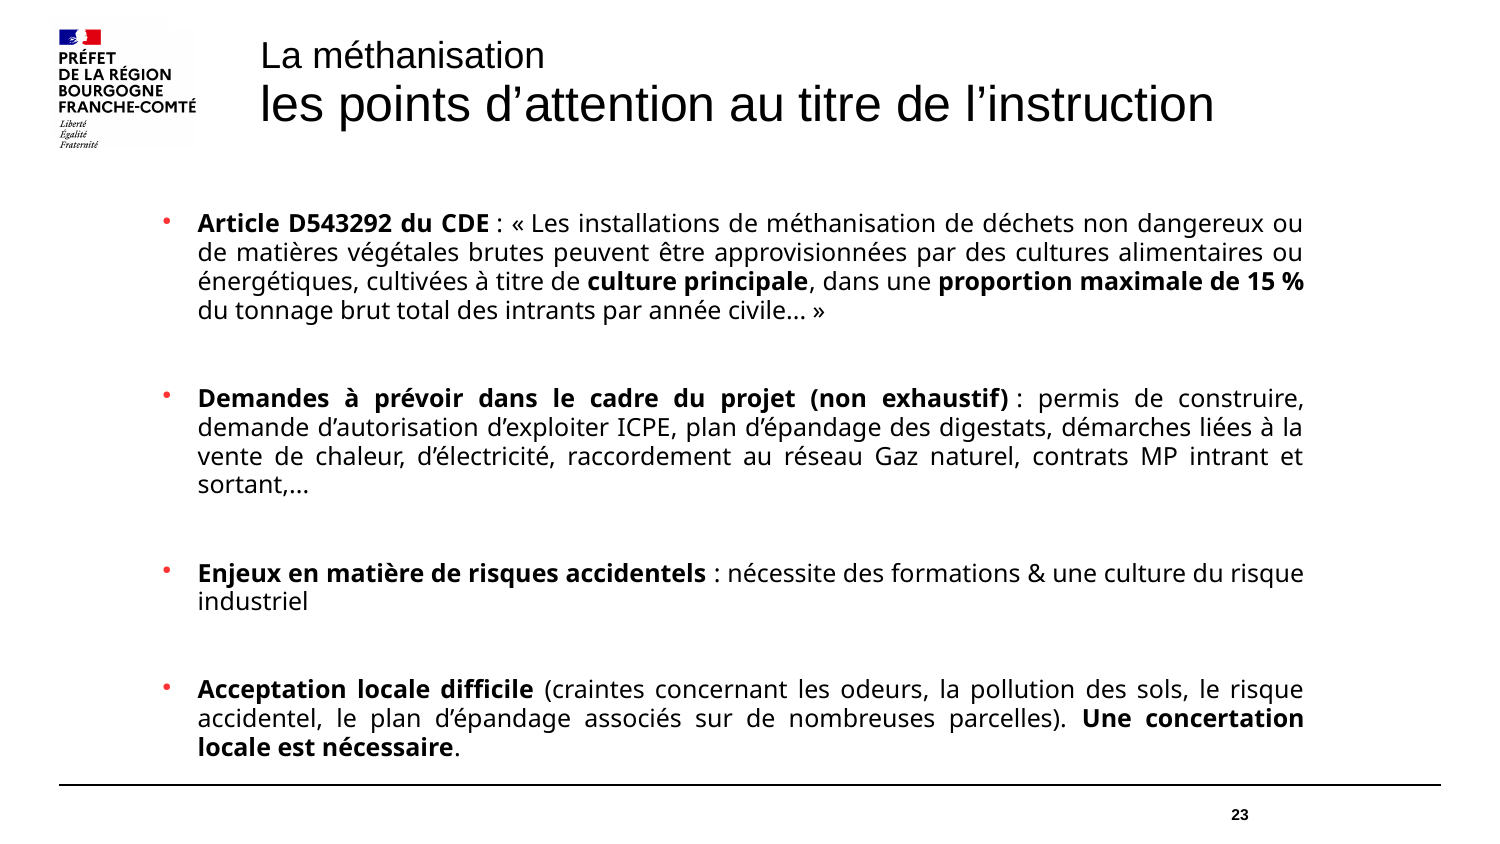

# La méthanisation  les points d’attention au titre de l’instruction
Article D543292 du CDE : « Les installations de méthanisation de déchets non dangereux ou de matières végétales brutes peuvent être approvisionnées par des cultures alimentaires ou énergétiques, cultivées à titre de culture principale, dans une proportion maximale de 15 % du tonnage brut total des intrants par année civile... »
Demandes à prévoir dans le cadre du projet (non exhaustif) : permis de construire, demande d’autorisation d’exploiter ICPE, plan d’épandage des digestats, démarches liées à la vente de chaleur, d’électricité, raccordement au réseau Gaz naturel, contrats MP intrant et sortant,...
Enjeux en matière de risques accidentels : nécessite des formations & une culture du risque industriel
Acceptation locale difficile (craintes concernant les odeurs, la pollution des sols, le risque accidentel, le plan d’épandage associés sur de nombreuses parcelles). Une concertation locale est nécessaire.
23